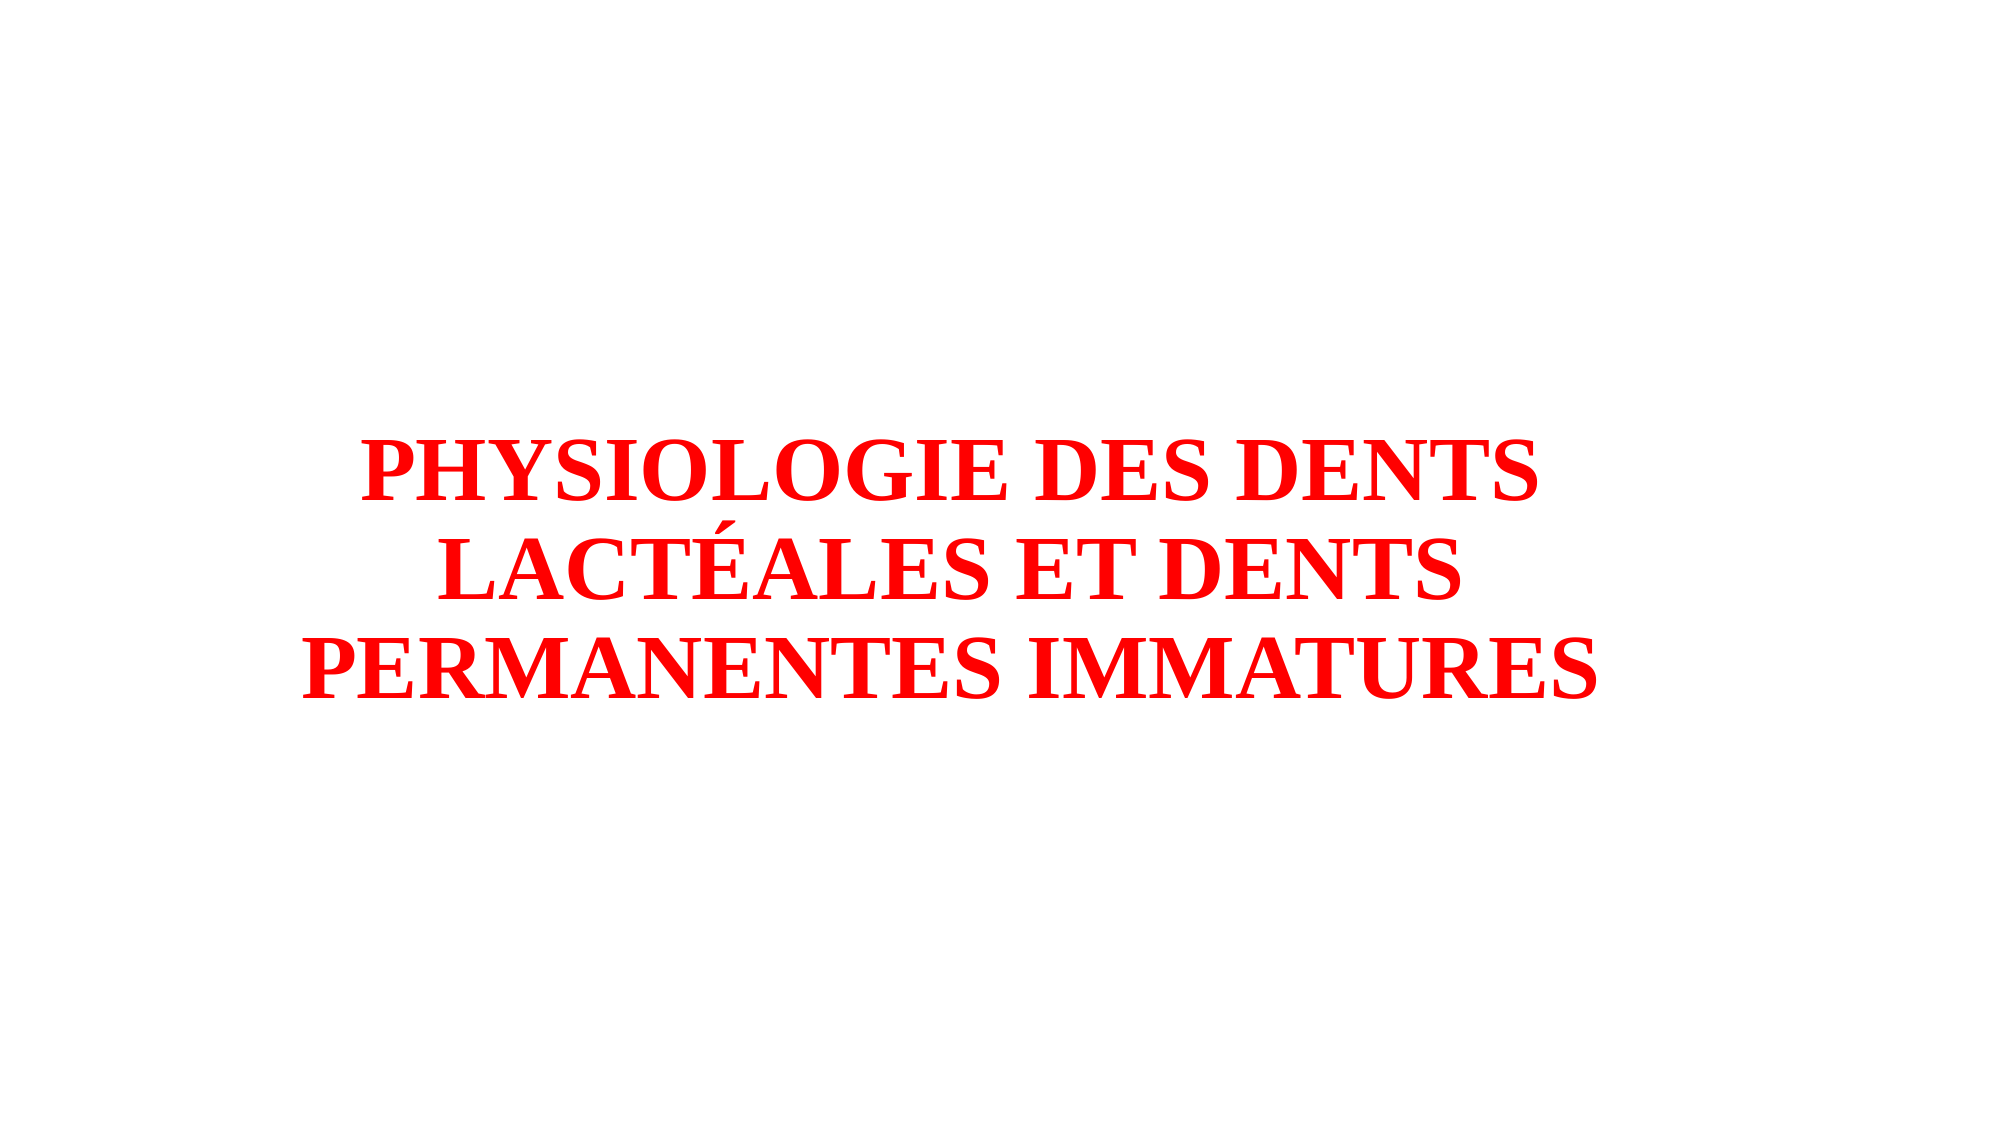

# PHYSIOLOGIE DES DENTS LACTÉALES ET DENTS PERMANENTES IMMATURES